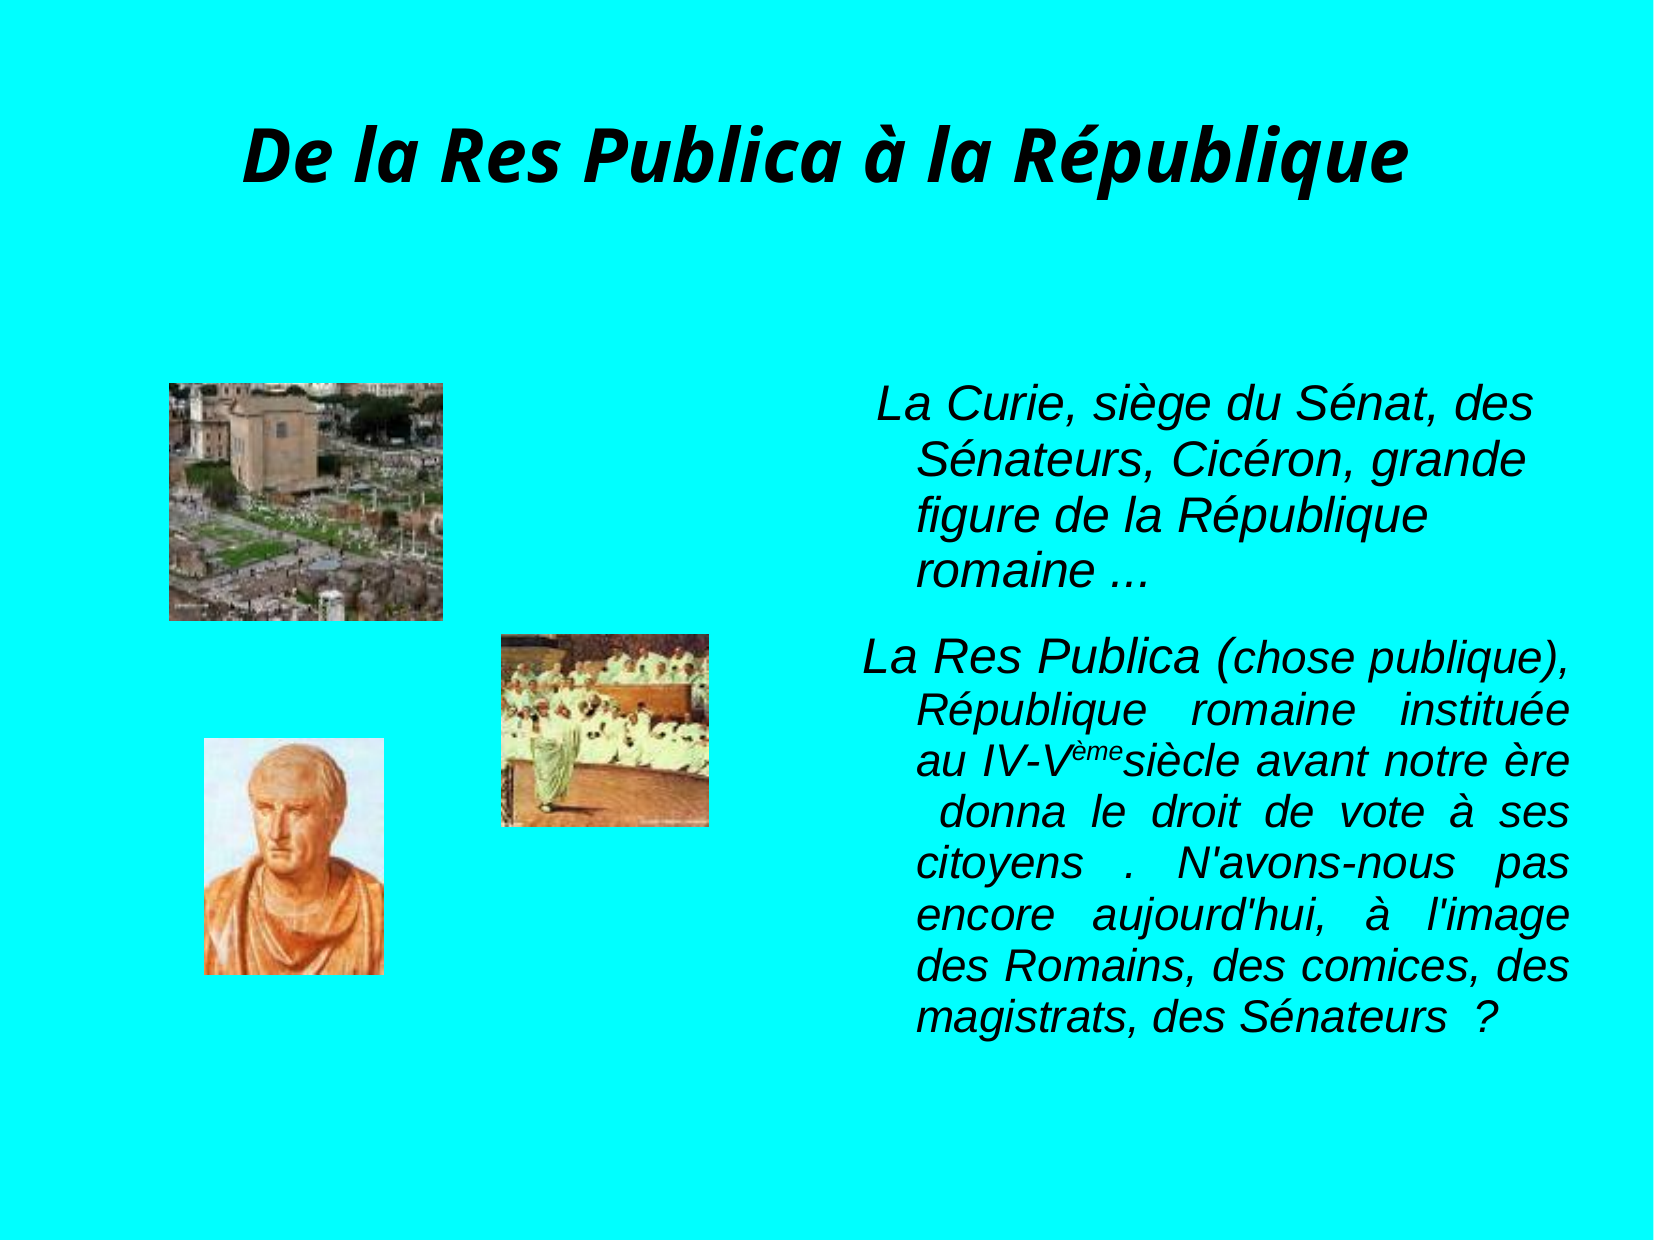

# De la Res Publica à la République
 La Curie, siège du Sénat, des Sénateurs, Cicéron, grande figure de la République romaine ...
La Res Publica (chose publique), République romaine instituée au IV-Vèmesiècle avant notre ère donna le droit de vote à ses citoyens . N'avons-nous pas encore aujourd'hui, à l'image des Romains, des comices, des magistrats, des Sénateurs ?